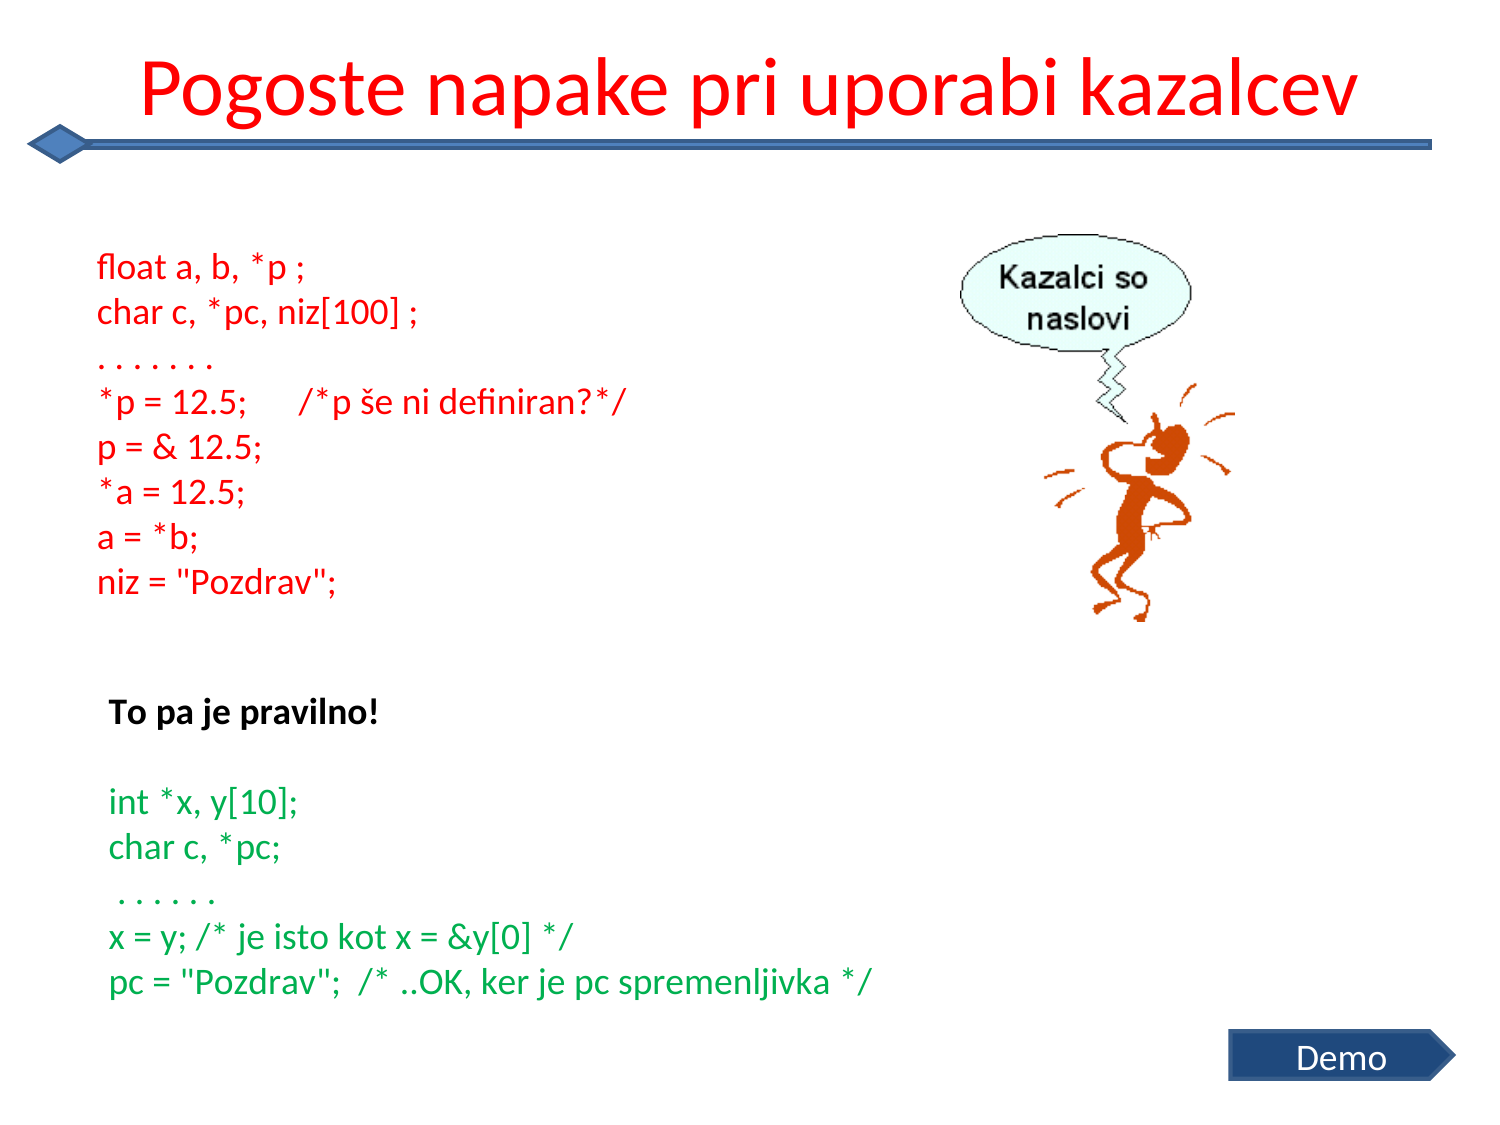

# Pogoste napake pri uporabi kazalcev
float a, b, *p ;
char c, *pc, niz[100] ;
. . . . . . .
*p = 12.5;      /*p še ni definiran?*/
p = & 12.5;
*a = 12.5;
a = *b;
niz = "Pozdrav";
To pa je pravilno!
int *x, y[10];
char c, *pc;
 . . . . . .
x = y; /* je isto kot x = &y[0] */
pc = "Pozdrav";  /* ..OK, ker je pc spremenljivka */
Demo